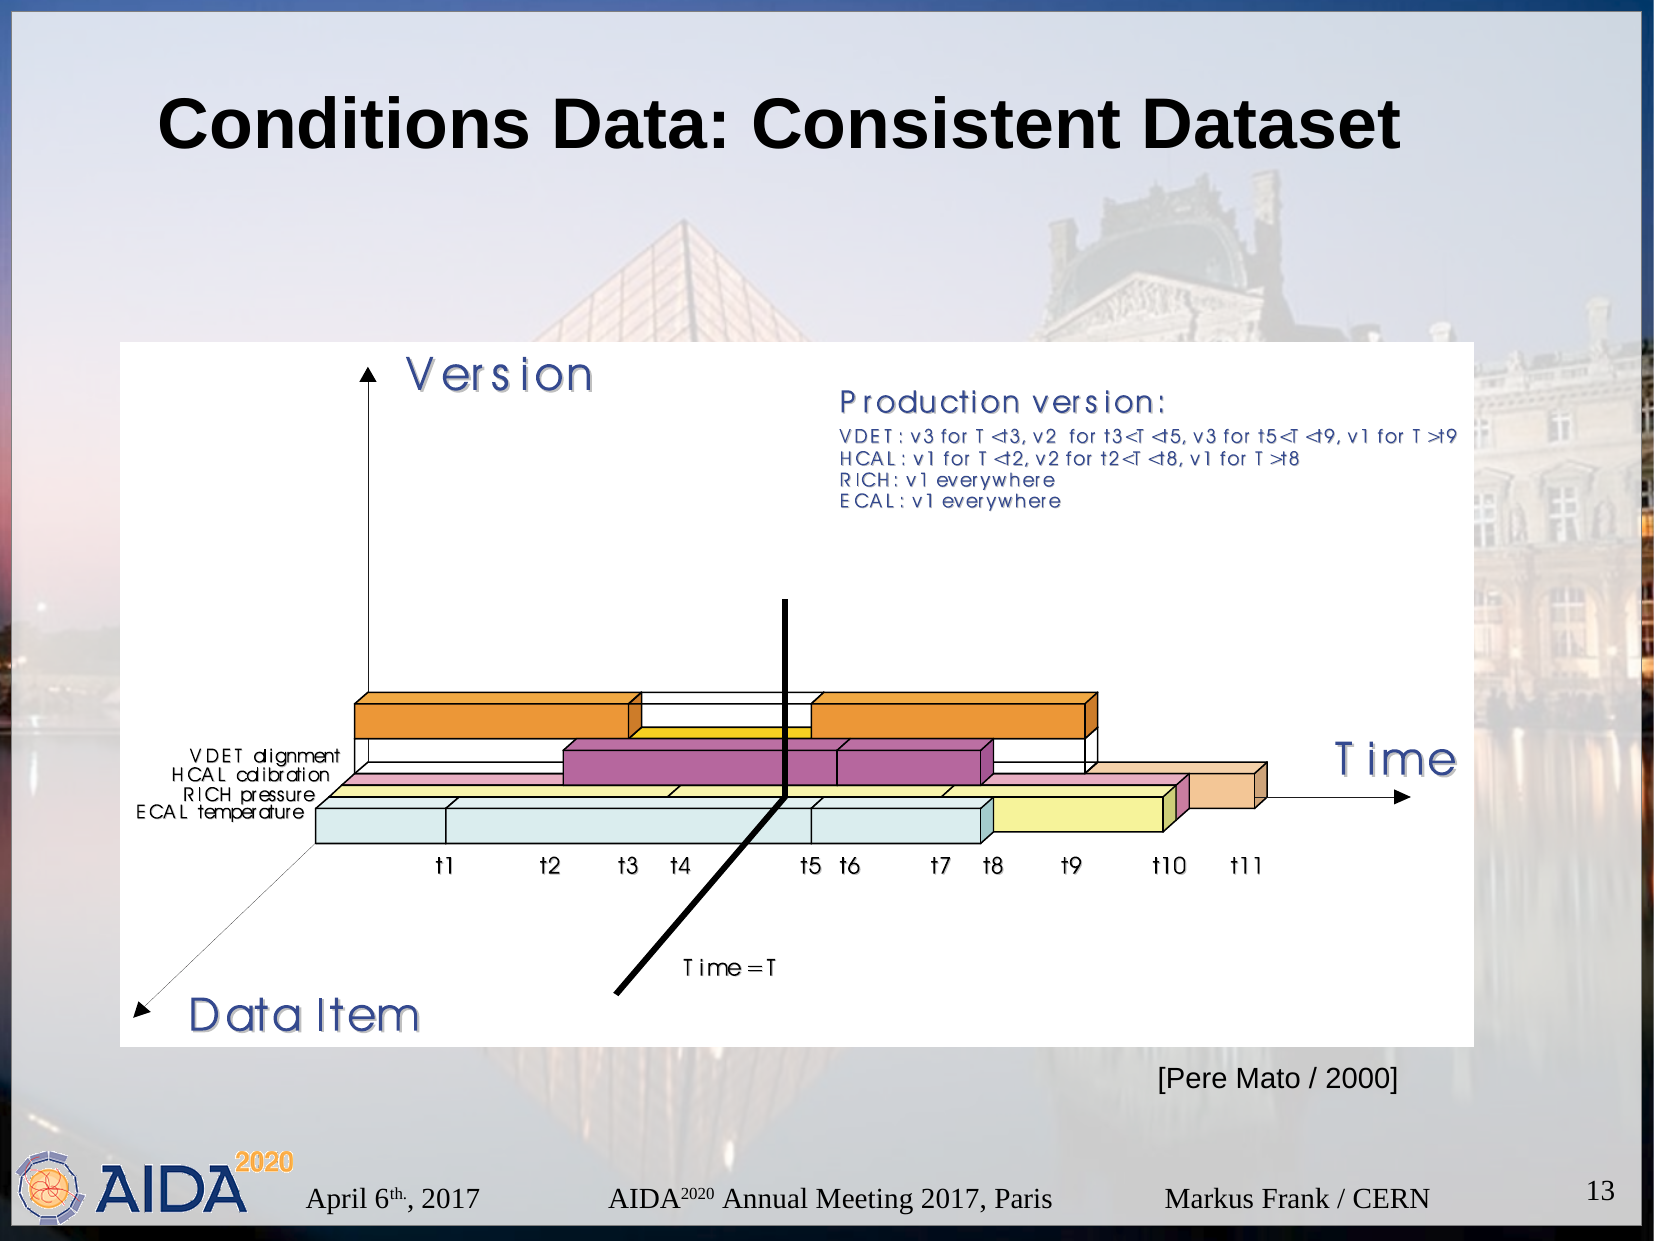

# Conditions Data: Consistent Dataset
[Pere Mato / 2000]
13
February, 4th. 2014
CLIC Workshop at CERN, Markus Frank / CERN